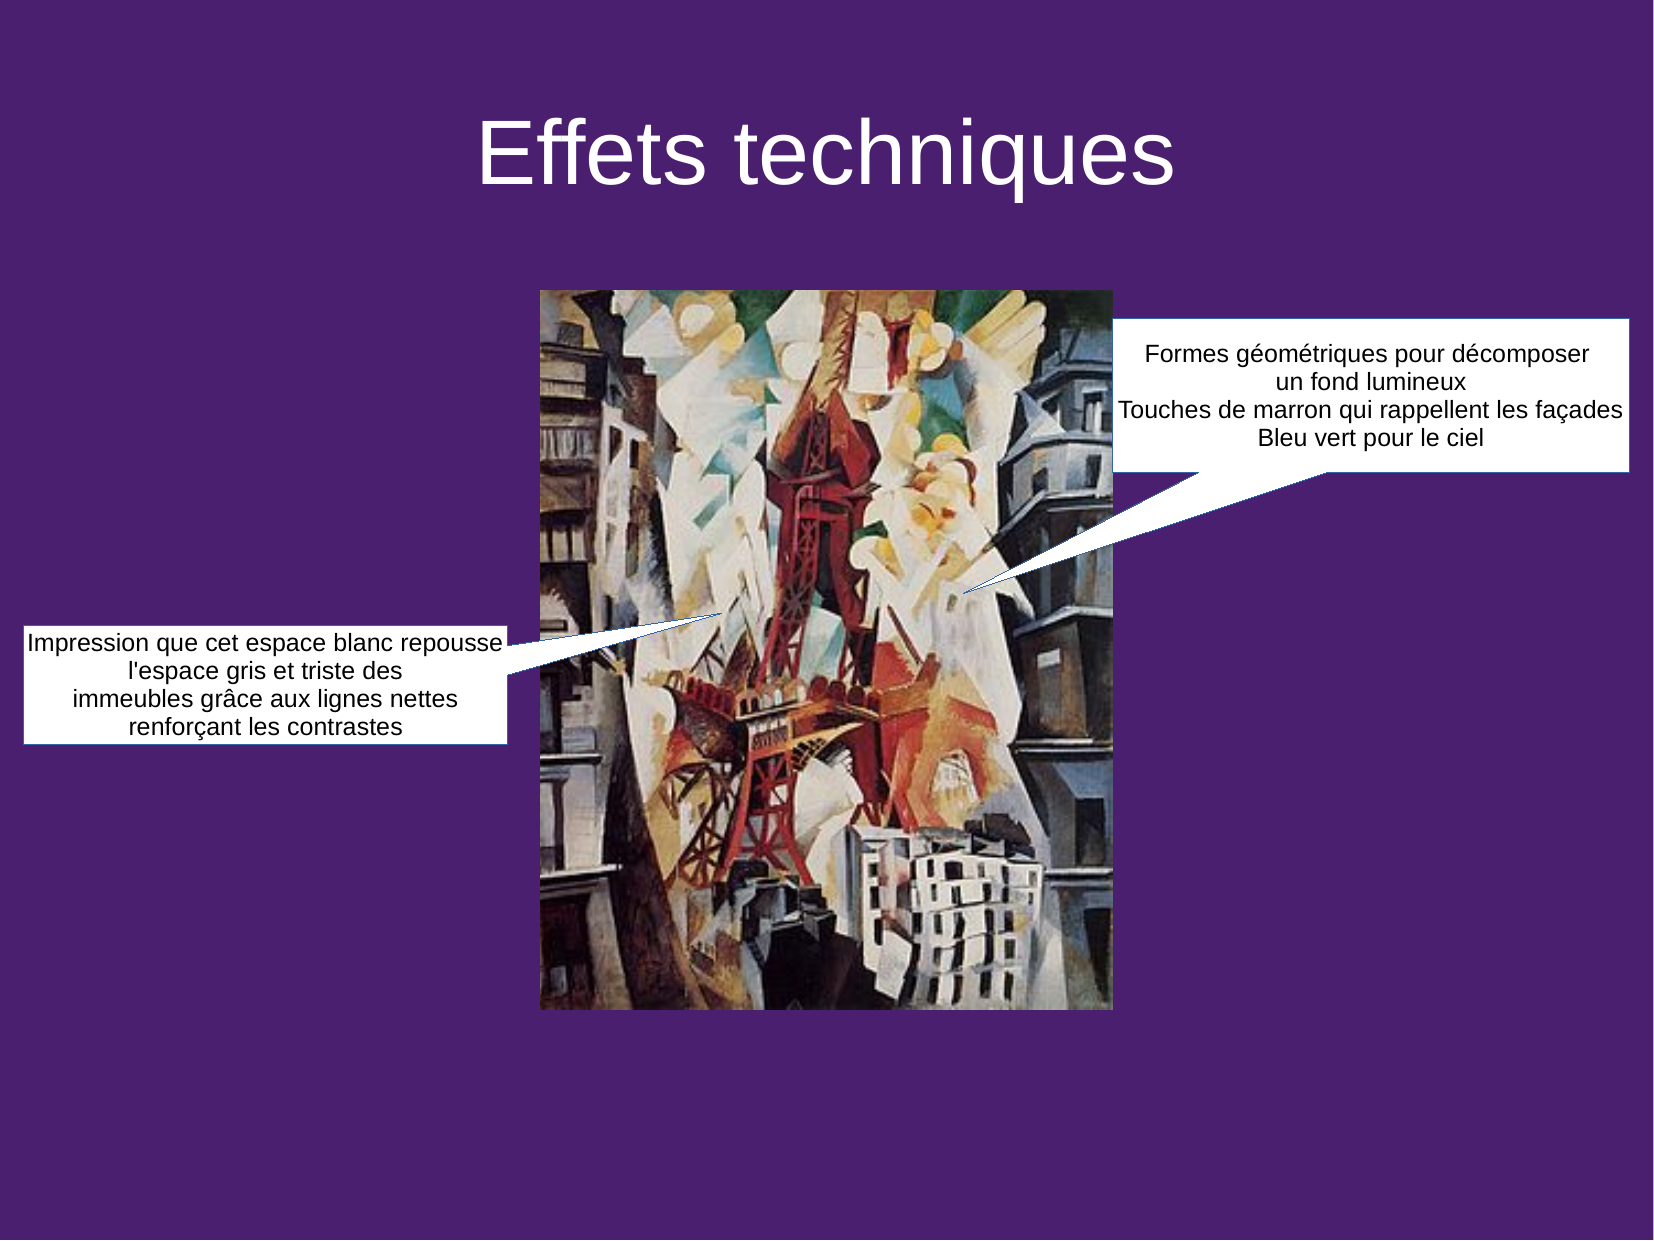

# Effets techniques
Formes géométriques pour décomposer
un fond lumineux
Touches de marron qui rappellent les façades
Bleu vert pour le ciel
Impression que cet espace blanc repousse
l'espace gris et triste des
immeubles grâce aux lignes nettes
renforçant les contrastes